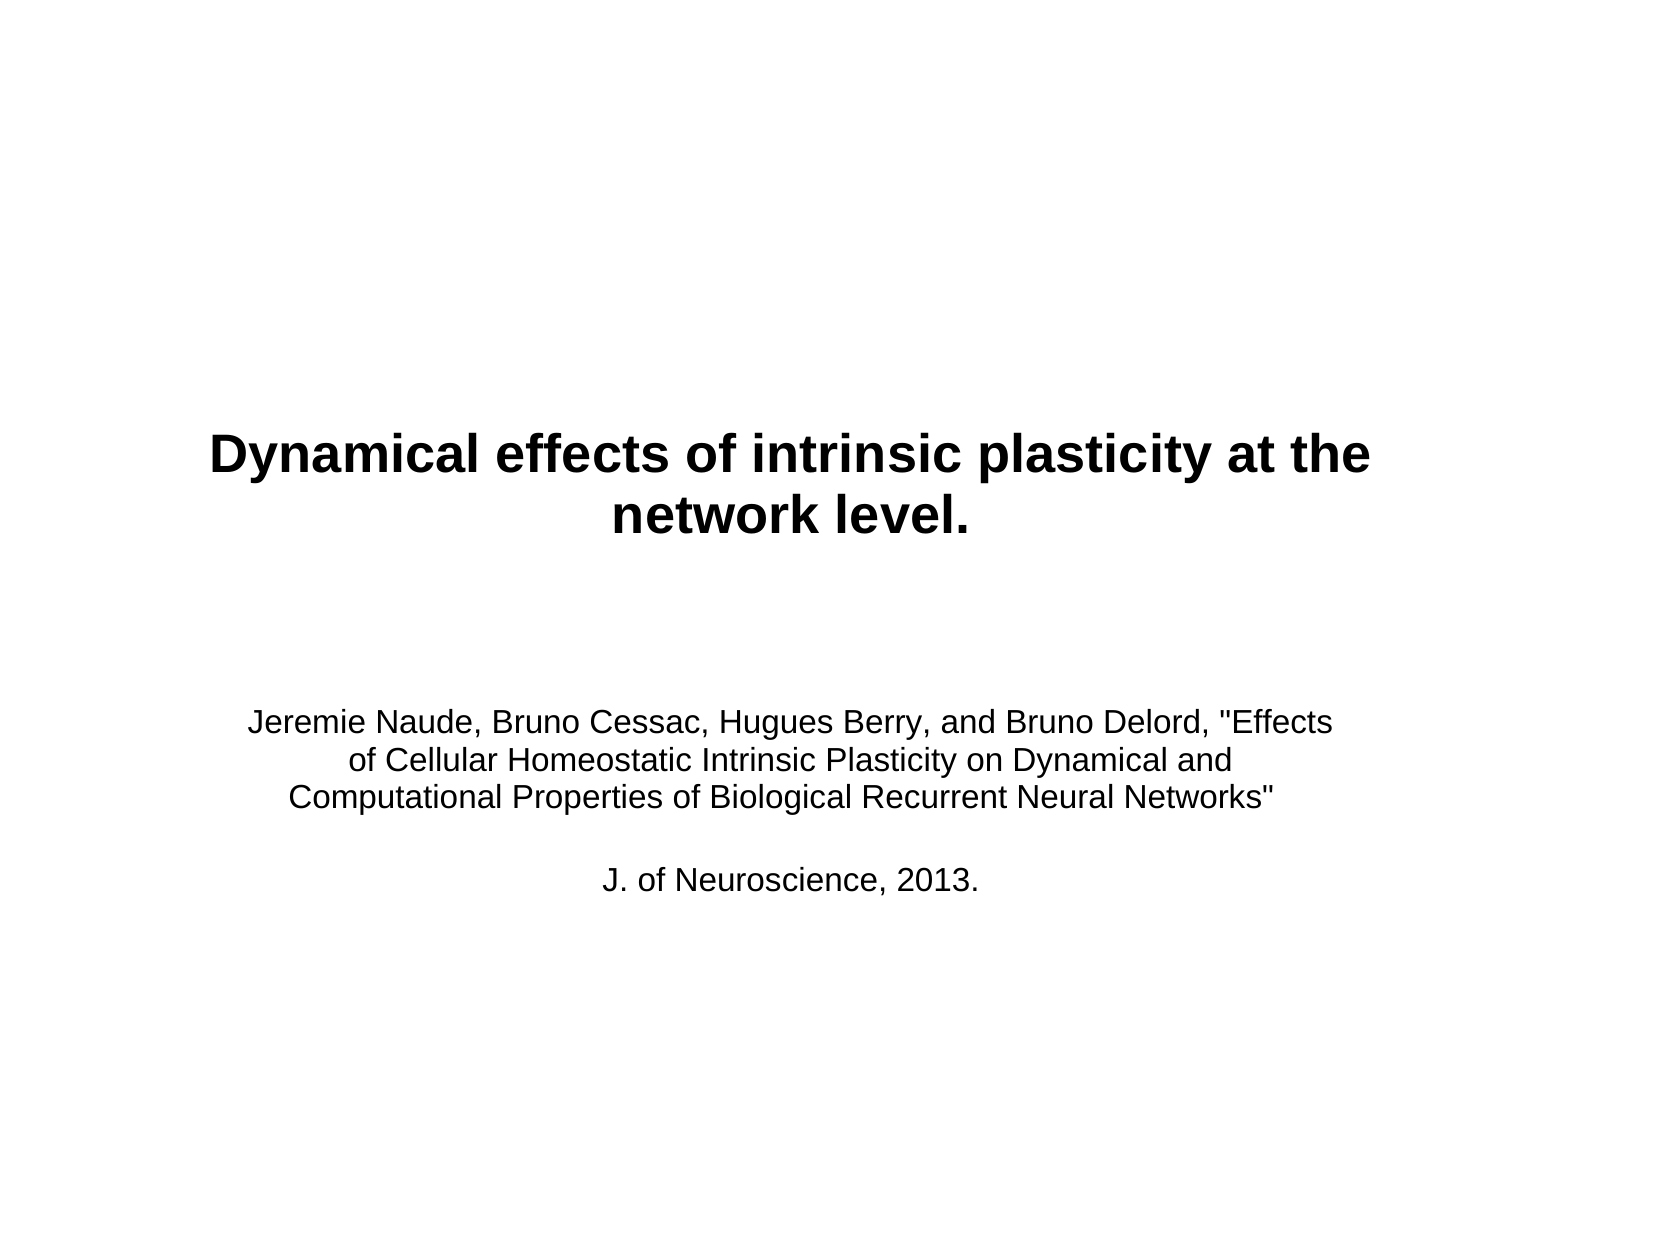

Dynamical effects of intrinsic plasticity at the network level.
Jeremie Naude, Bruno Cessac, Hugues Berry, and Bruno Delord, "Effects of Cellular Homeostatic Intrinsic Plasticity on Dynamical and Computational Properties of Biological Recurrent Neural Networks"
J. of Neuroscience, 2013.